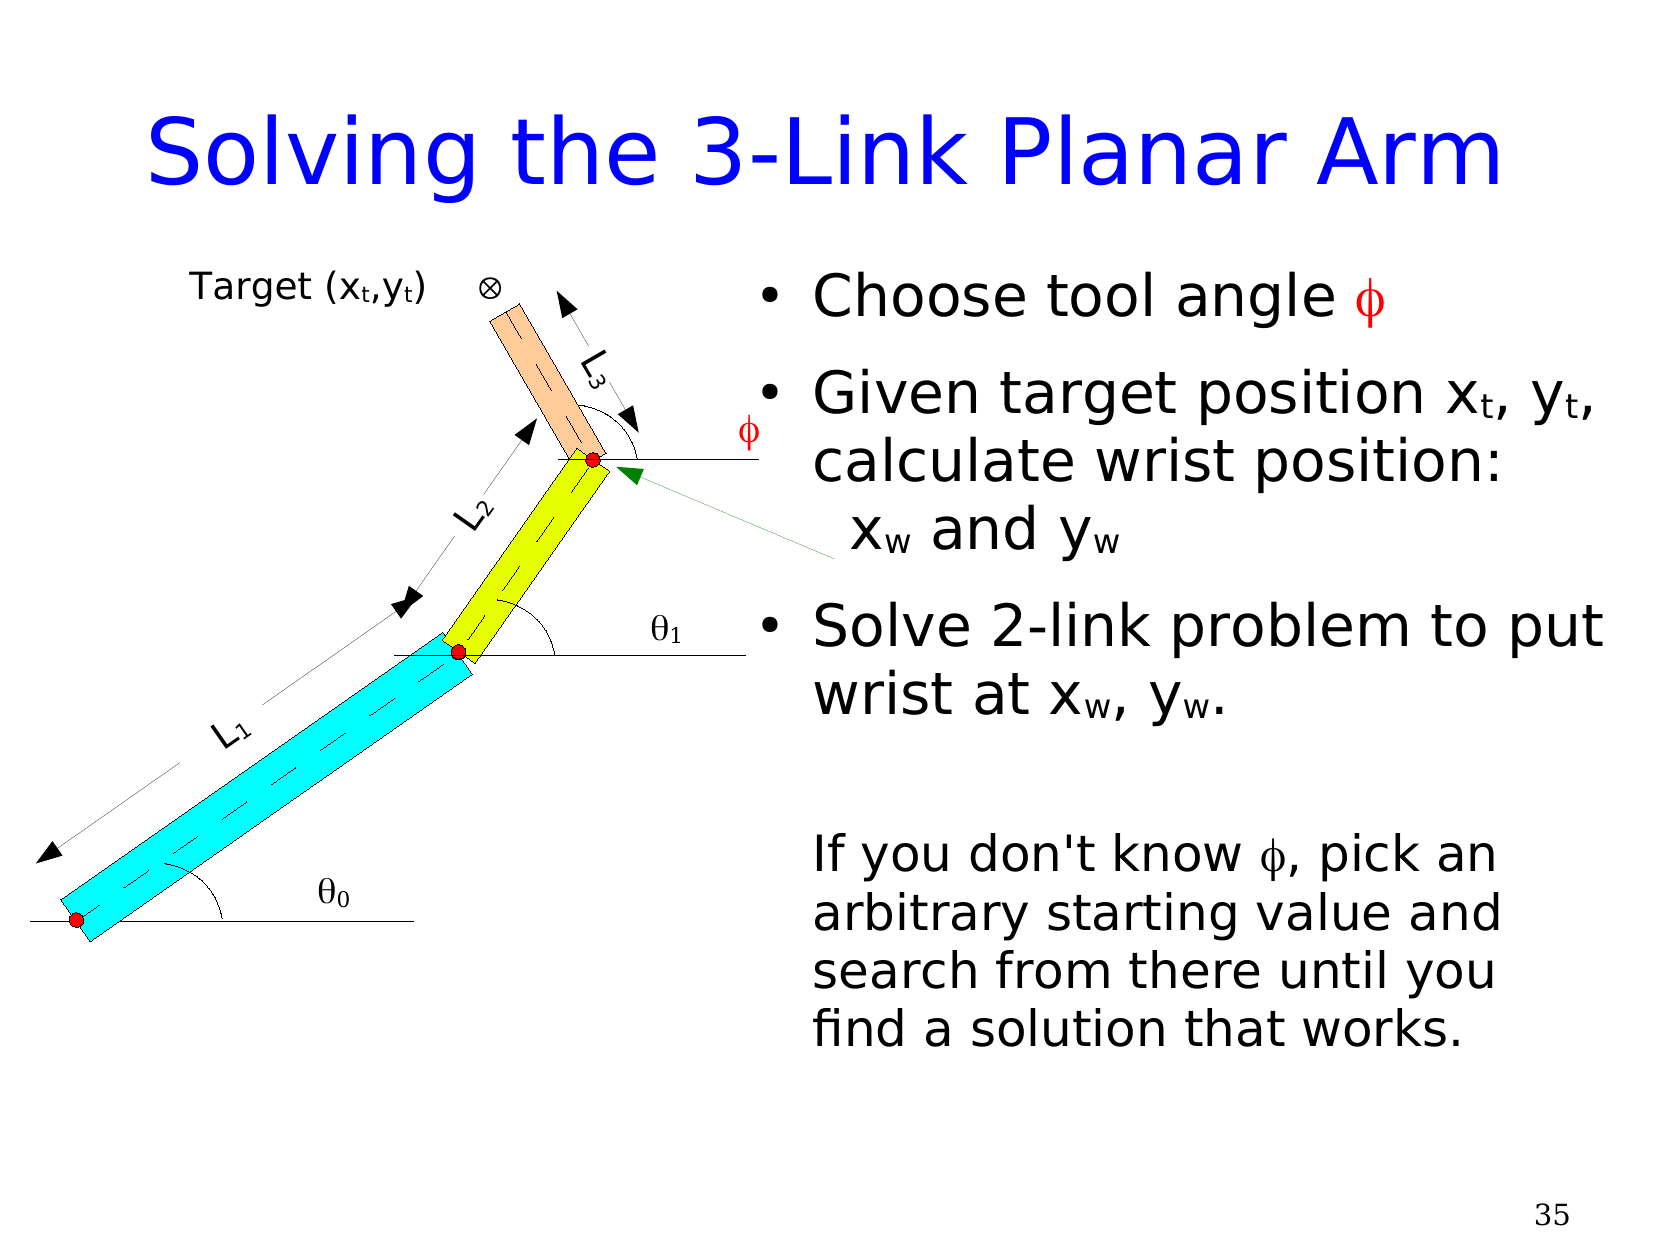

# Solving the 3-Link Planar Arm
Target (xt,yt) 
Choose tool angle 
Given target position xt, yt,
calculate wrist position:
 xw and yw
Solve 2-link problem to put wrist at xw, yw.
If you don't know f, pick an arbitrary starting value and search from there until you find a solution that works.
L3
 f
L2
L1
 q1
 q0
35